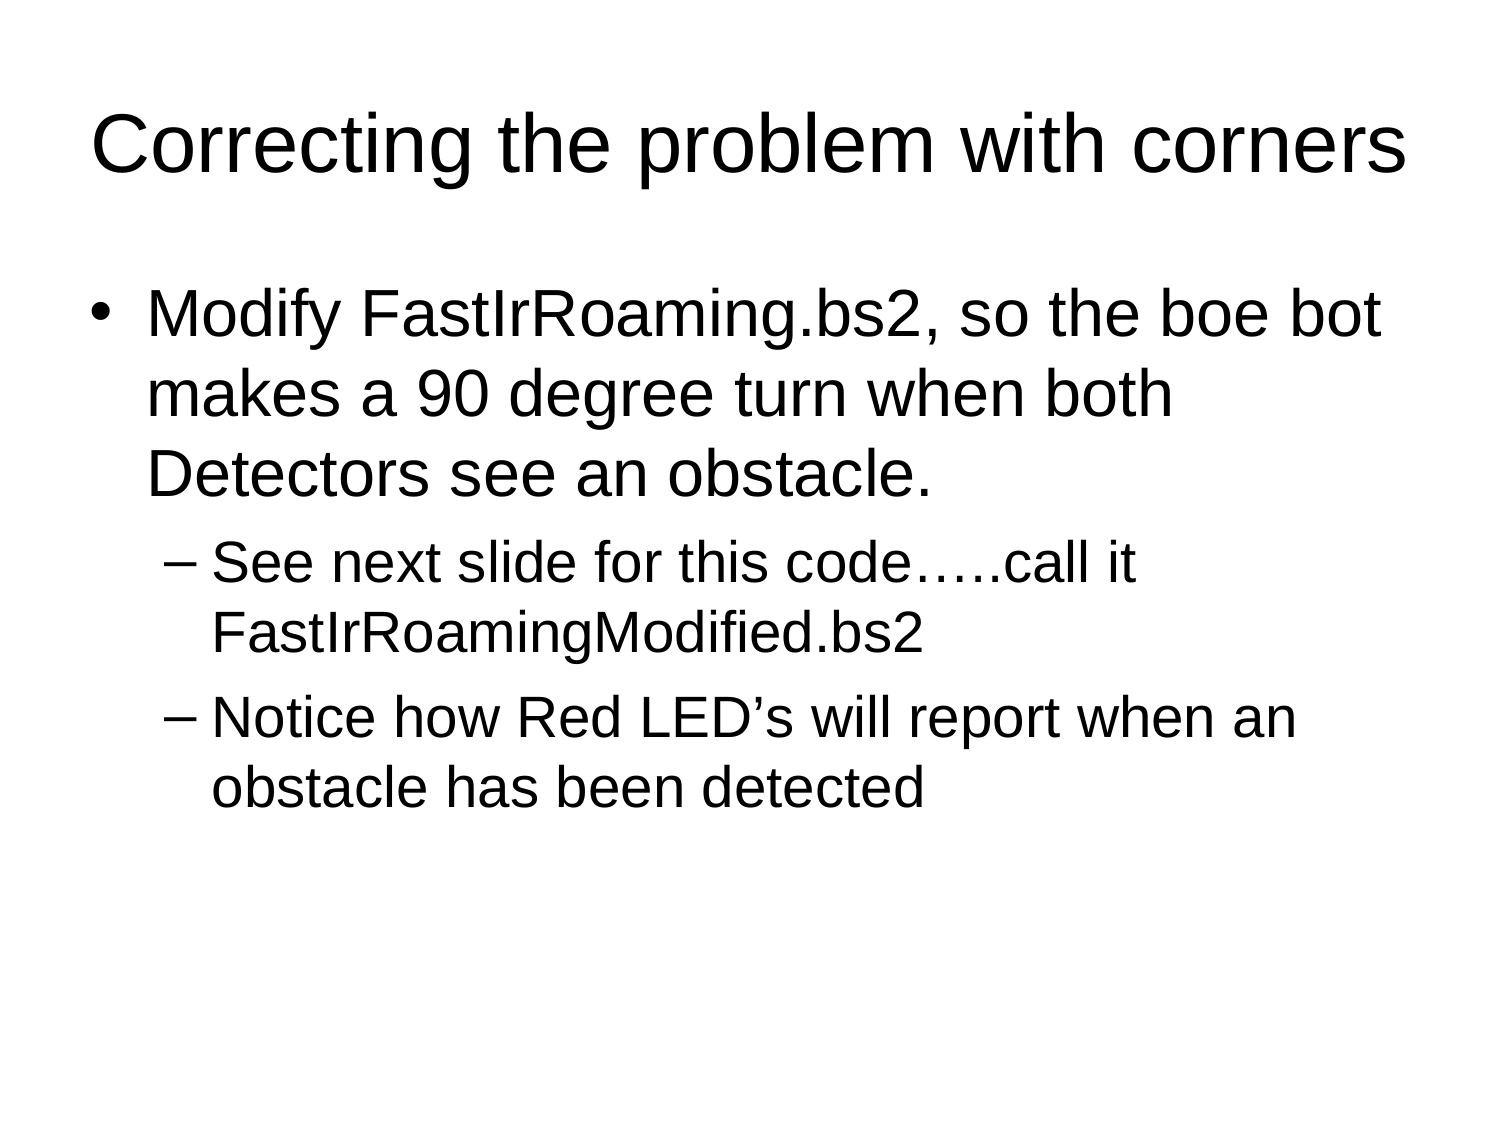

# Correcting the problem with corners
Modify FastIrRoaming.bs2, so the boe bot makes a 90 degree turn when both Detectors see an obstacle.
See next slide for this code…..call it FastIrRoamingModified.bs2
Notice how Red LED’s will report when an obstacle has been detected